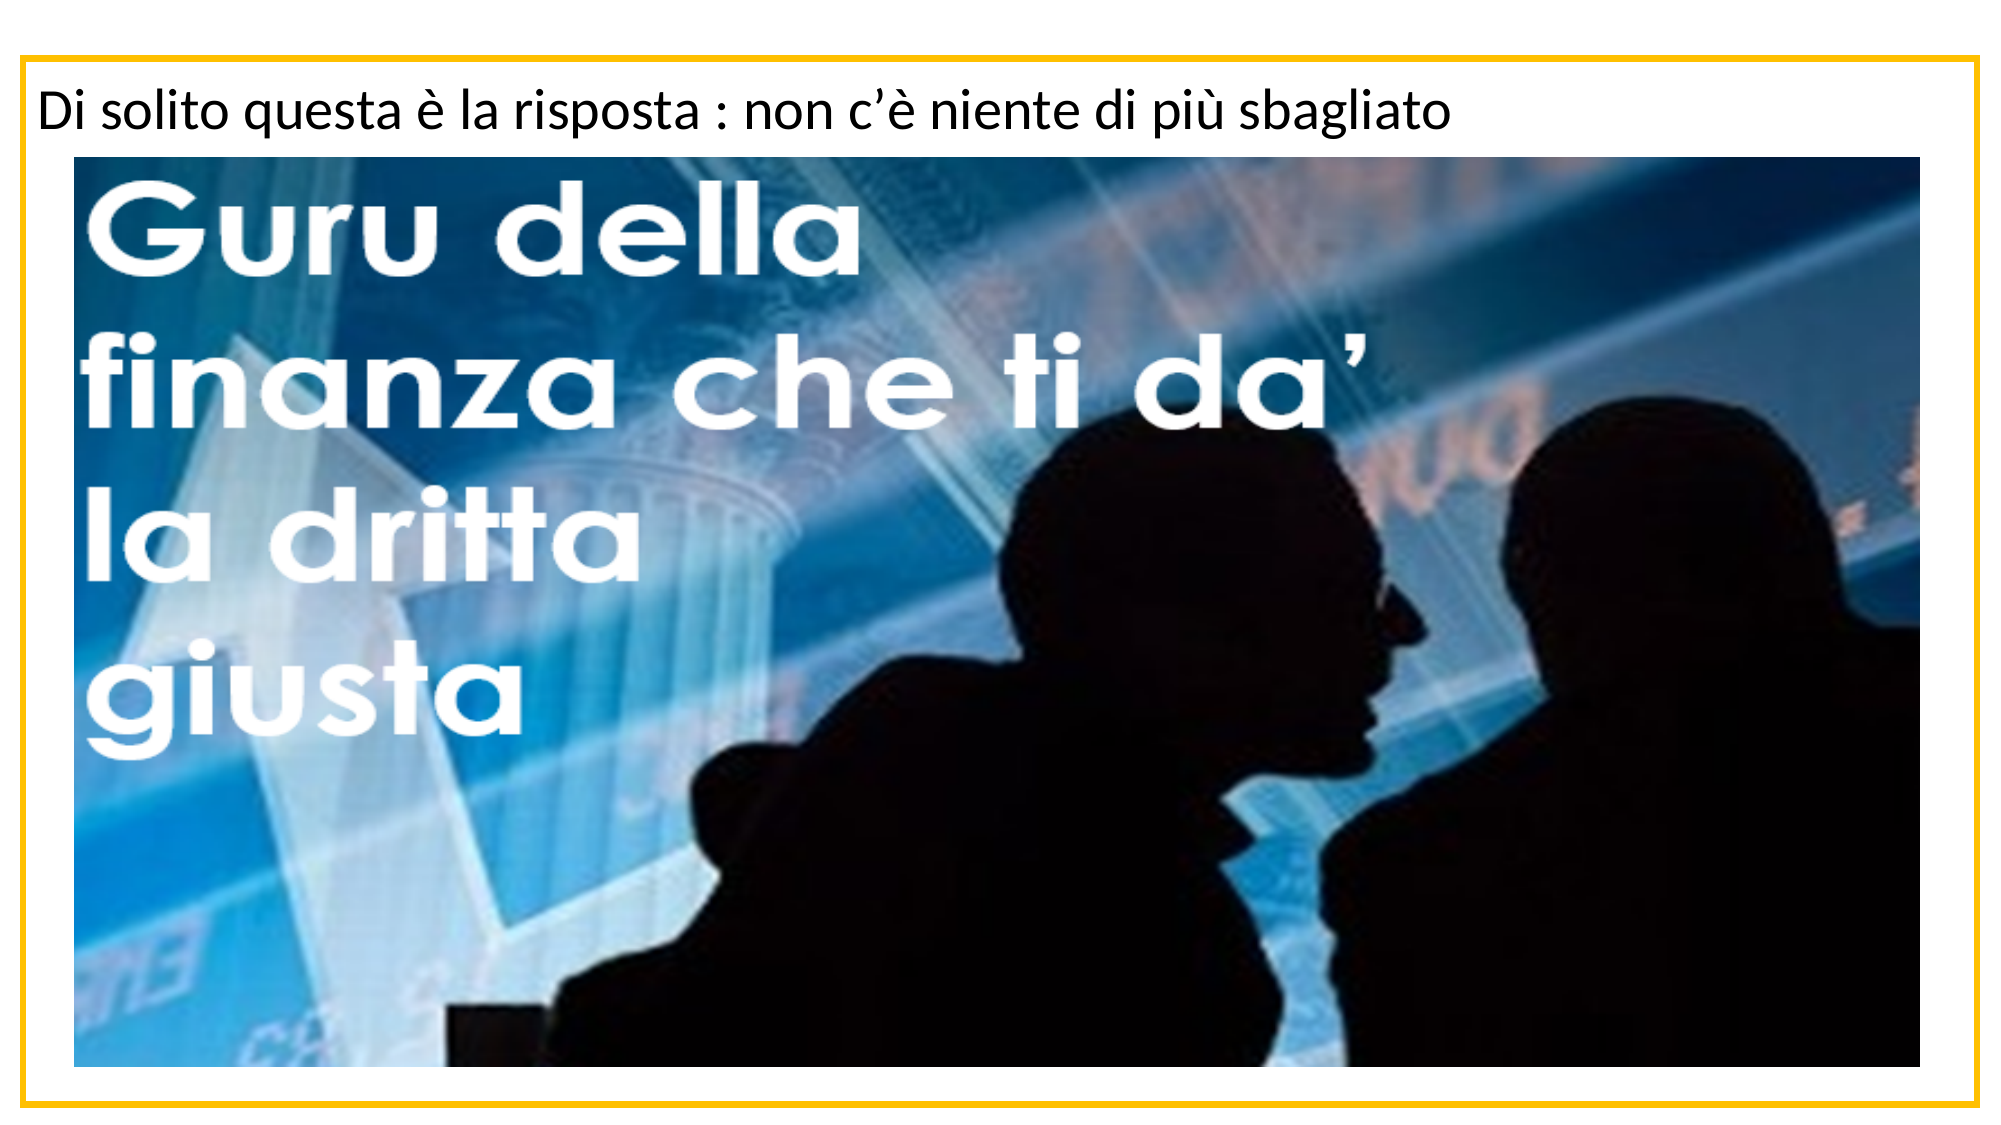

Di solito questa è la risposta : non c’è niente di più sbagliato